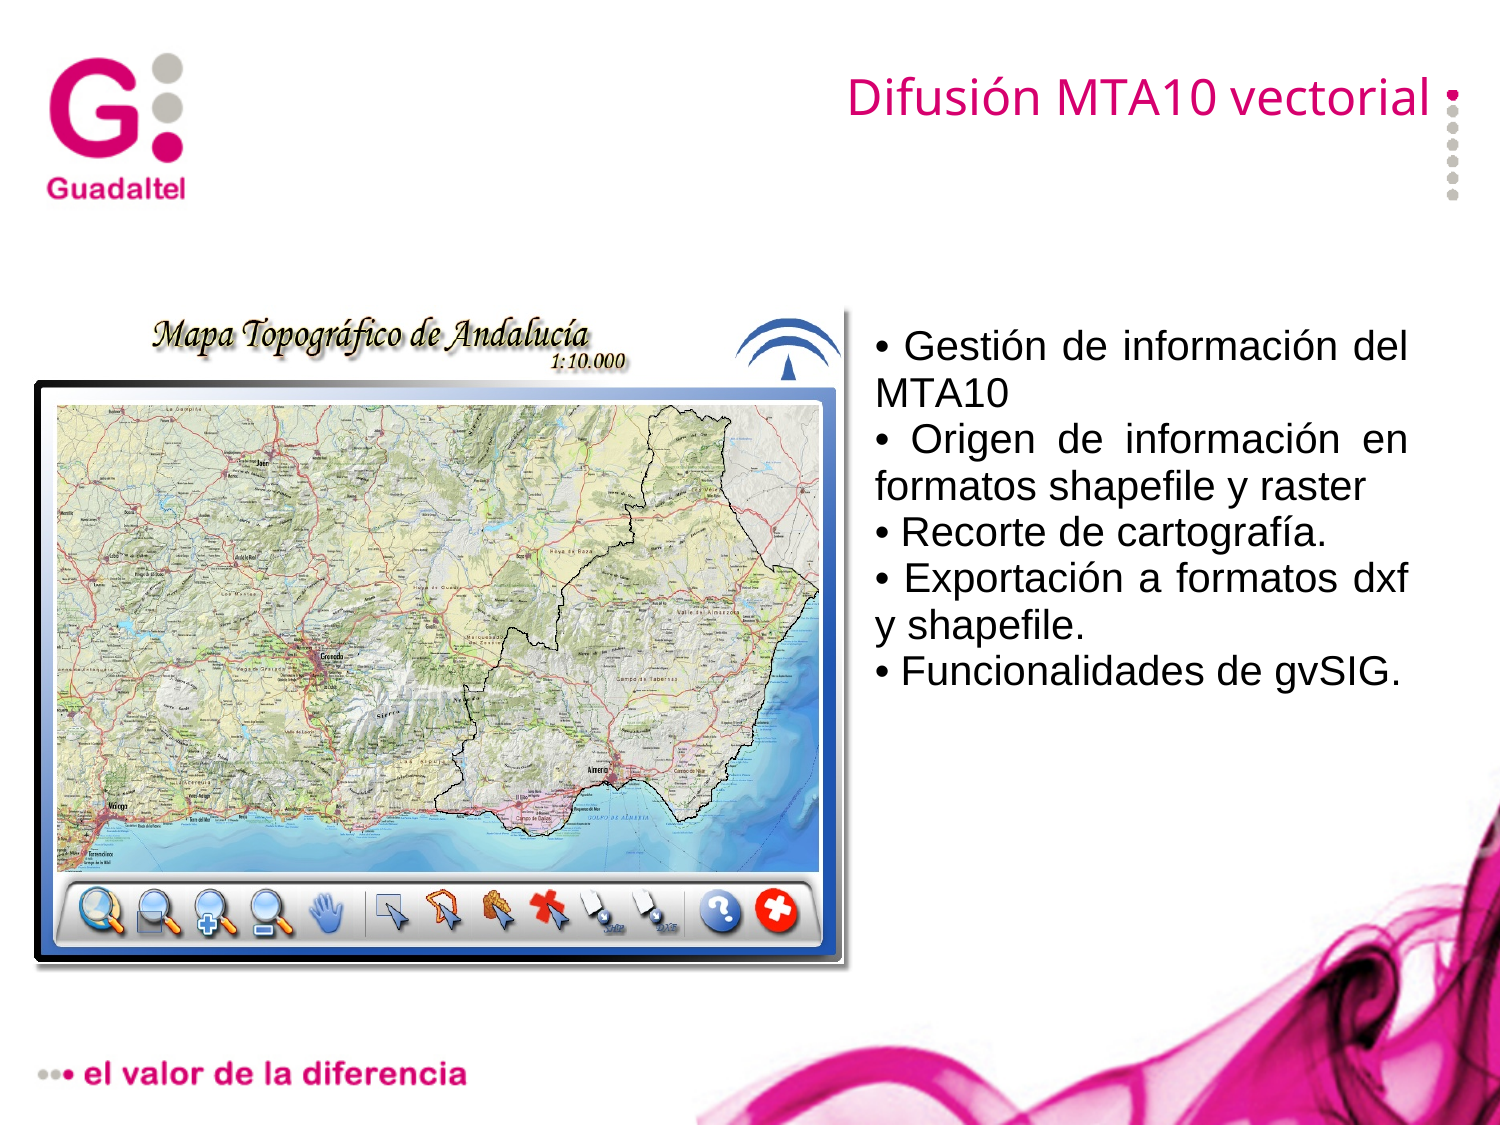

Difusión MTA10 vectorial
 Gestión de información del MTA10
 Origen de información en formatos shapefile y raster
 Recorte de cartografía.
 Exportación a formatos dxf y shapefile.
 Funcionalidades de gvSIG.